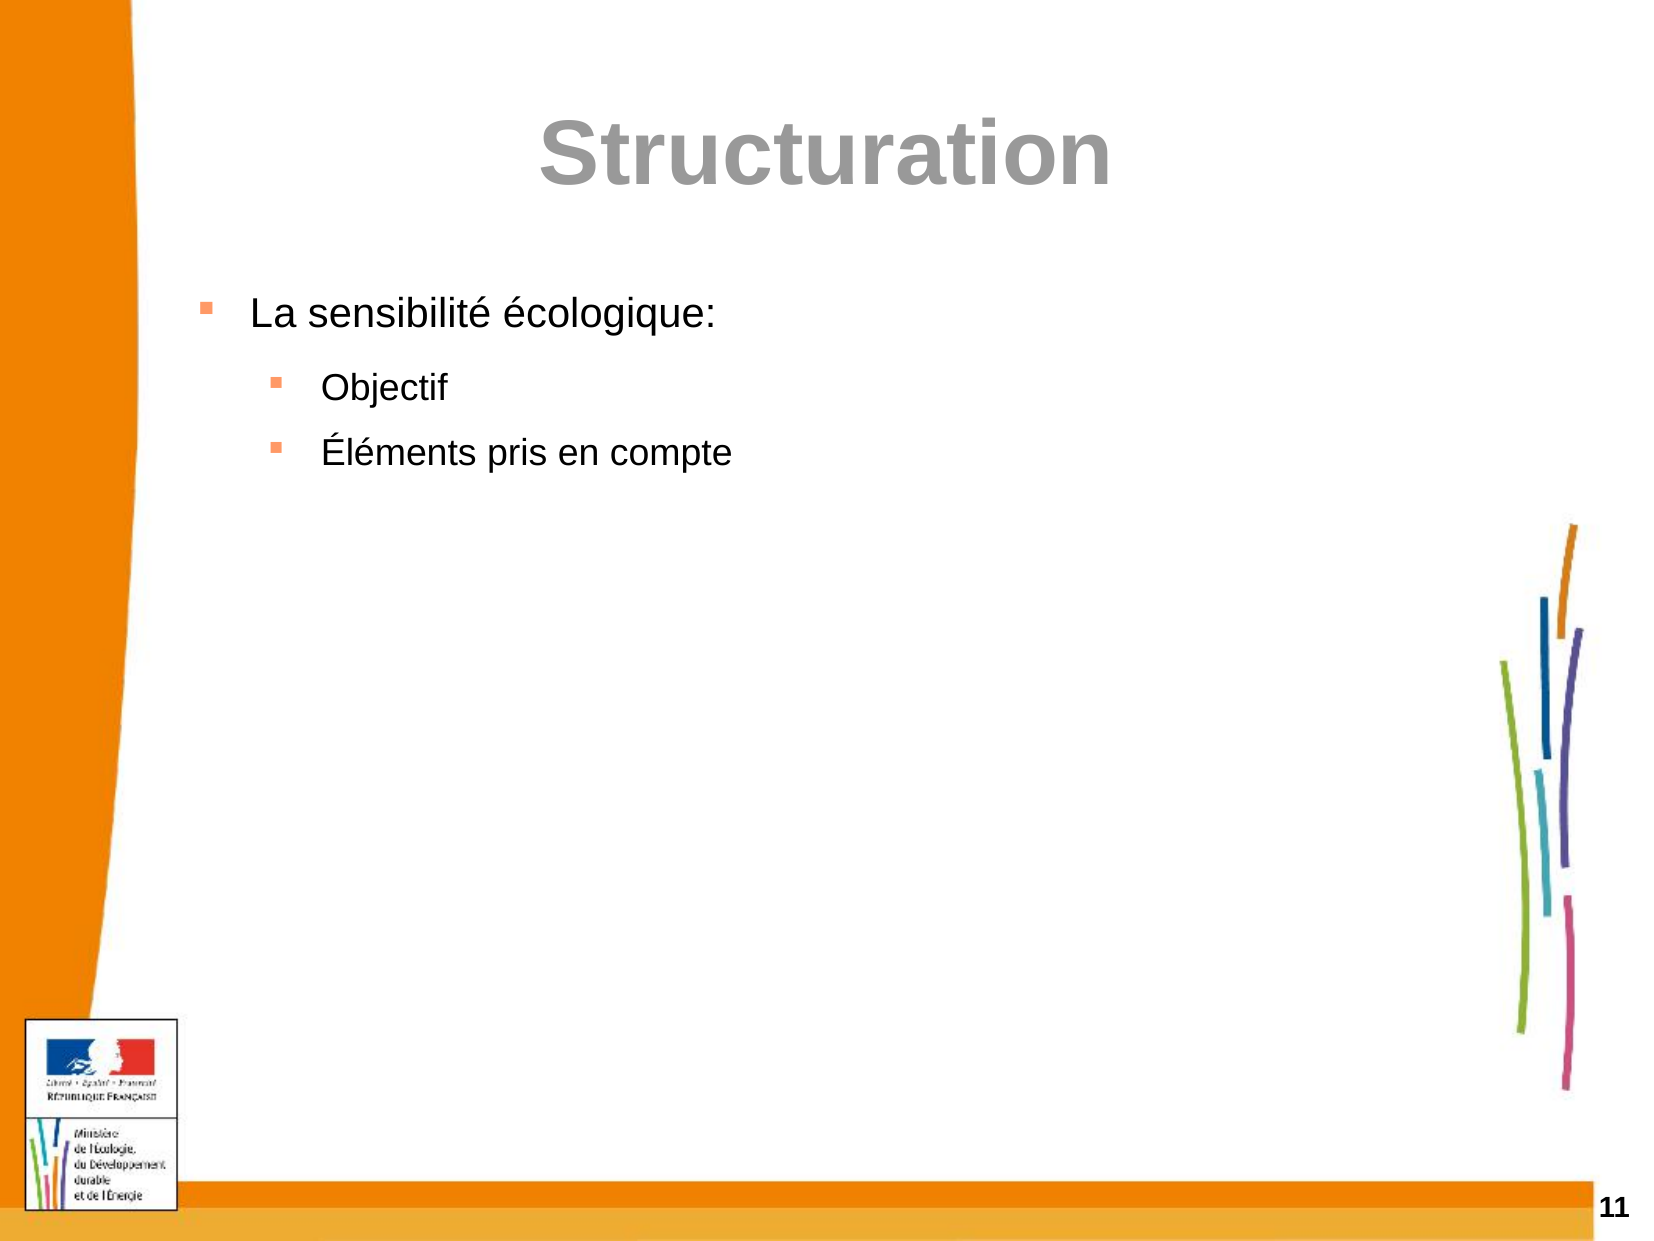

# Structuration
La sensibilité écologique:
Objectif
Éléments pris en compte
11